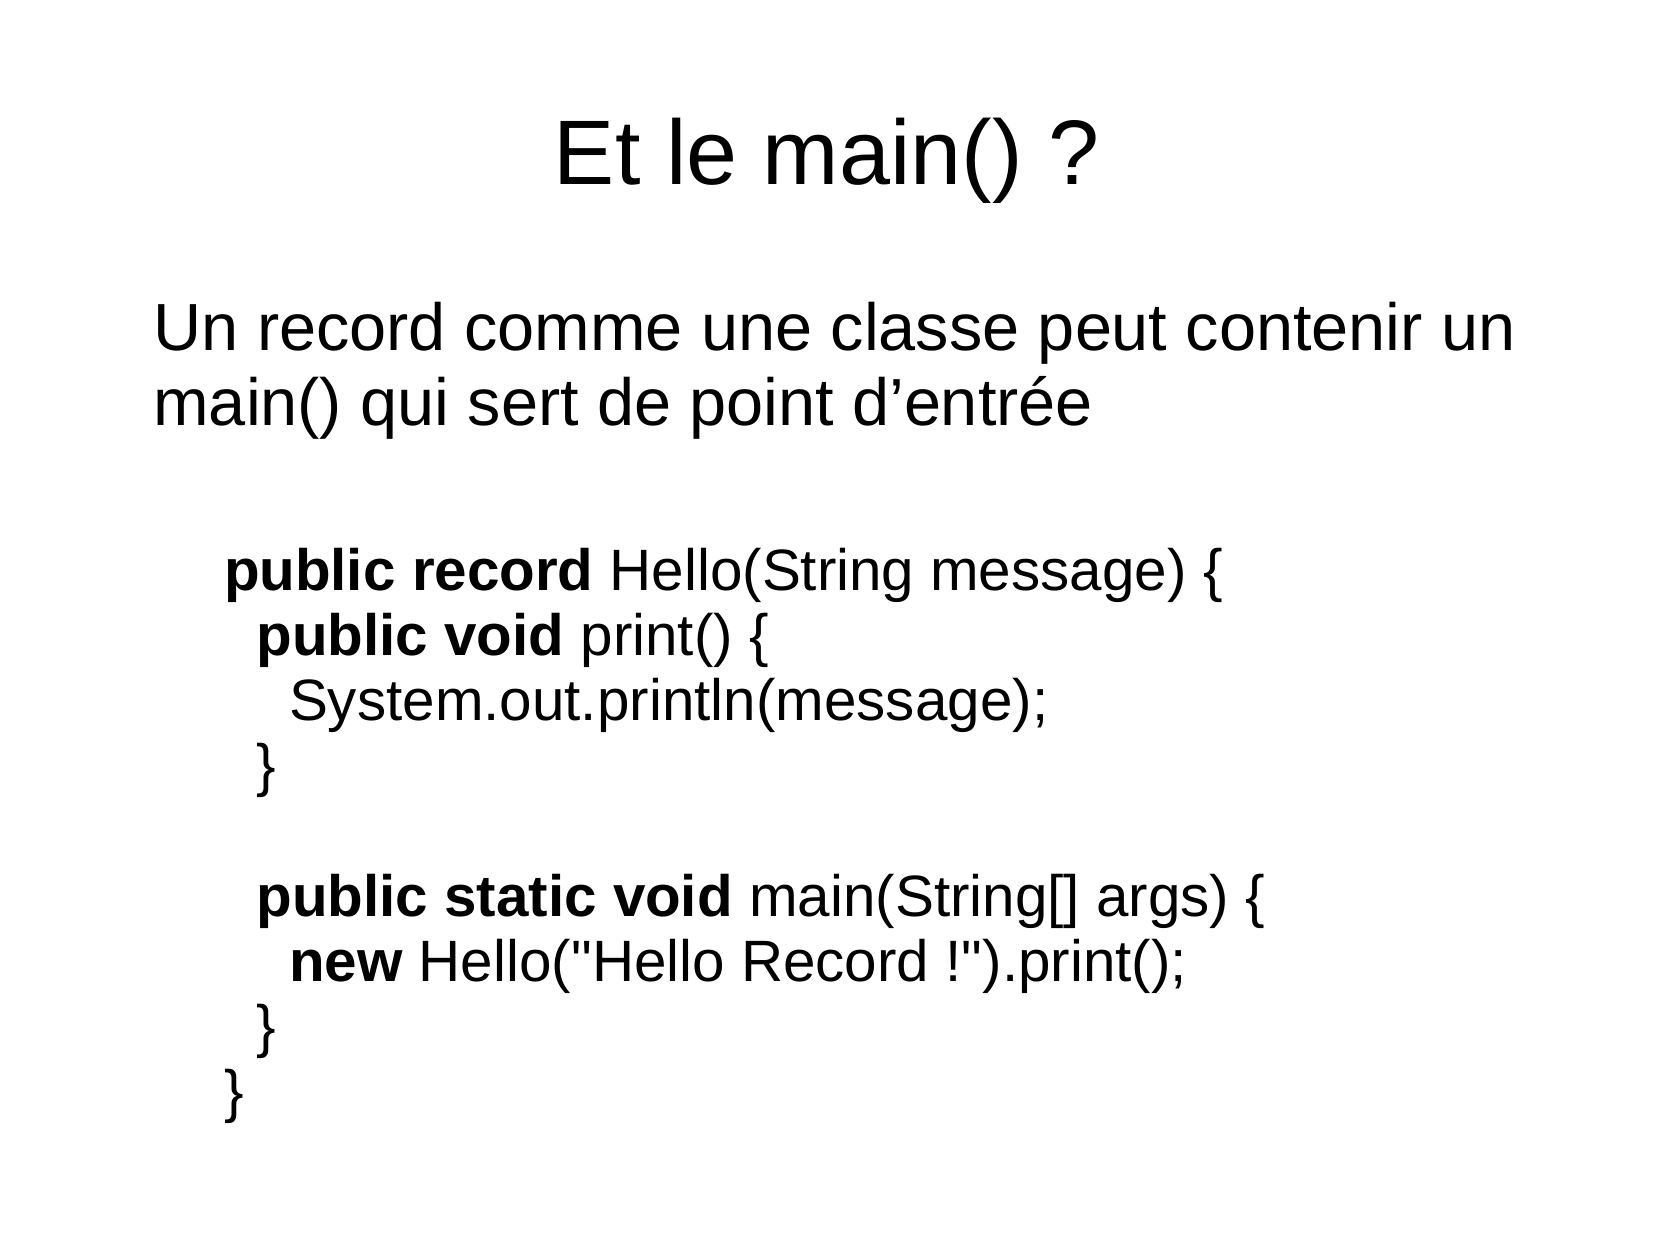

# Et le main() ?
Un record comme une classe peut contenir un main() qui sert de point d’entrée
public record Hello(String message) {
 public void print() {
 System.out.println(message);
 }
 public static void main(String[] args) {
 new Hello("Hello Record !").print();
 }
}